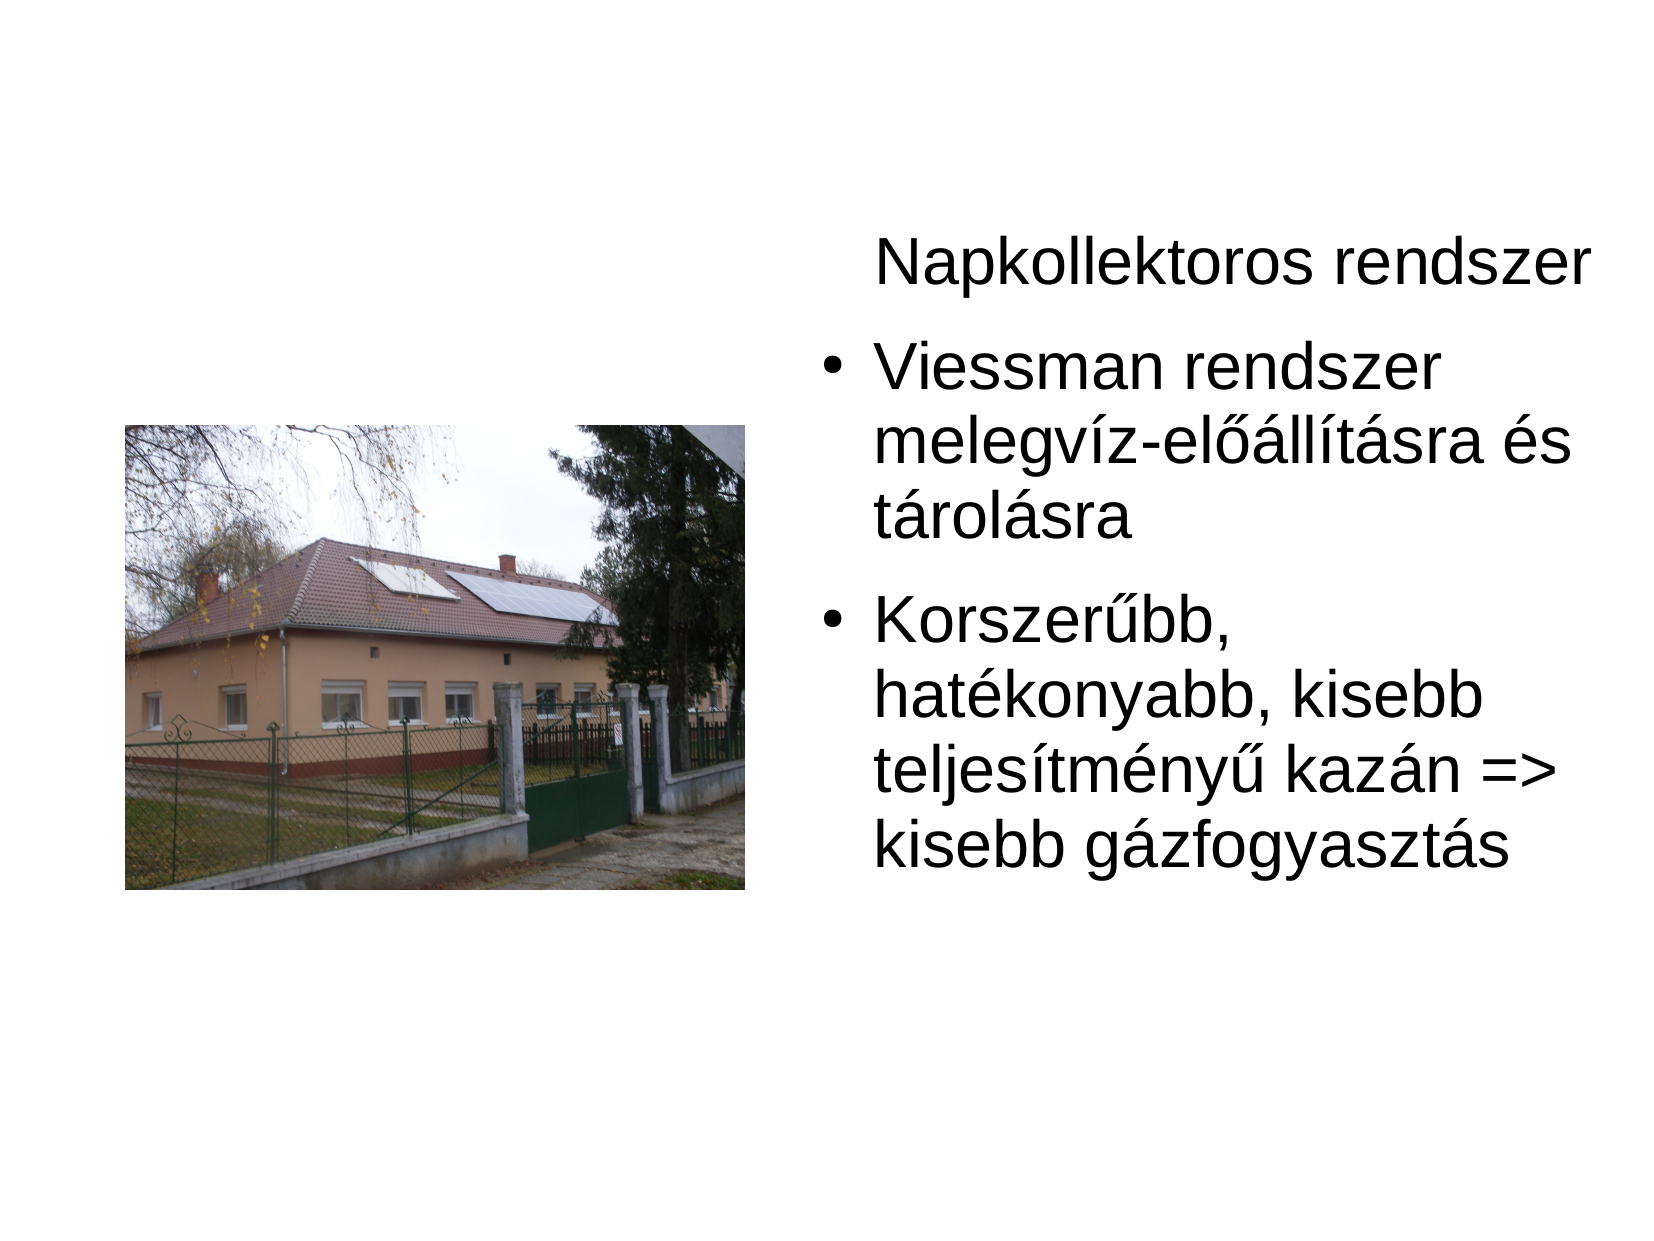

#
Napkollektoros rendszer
Viessman rendszer melegvíz-előállításra és tárolásra
Korszerűbb, hatékonyabb, kisebb teljesítményű kazán => kisebb gázfogyasztás